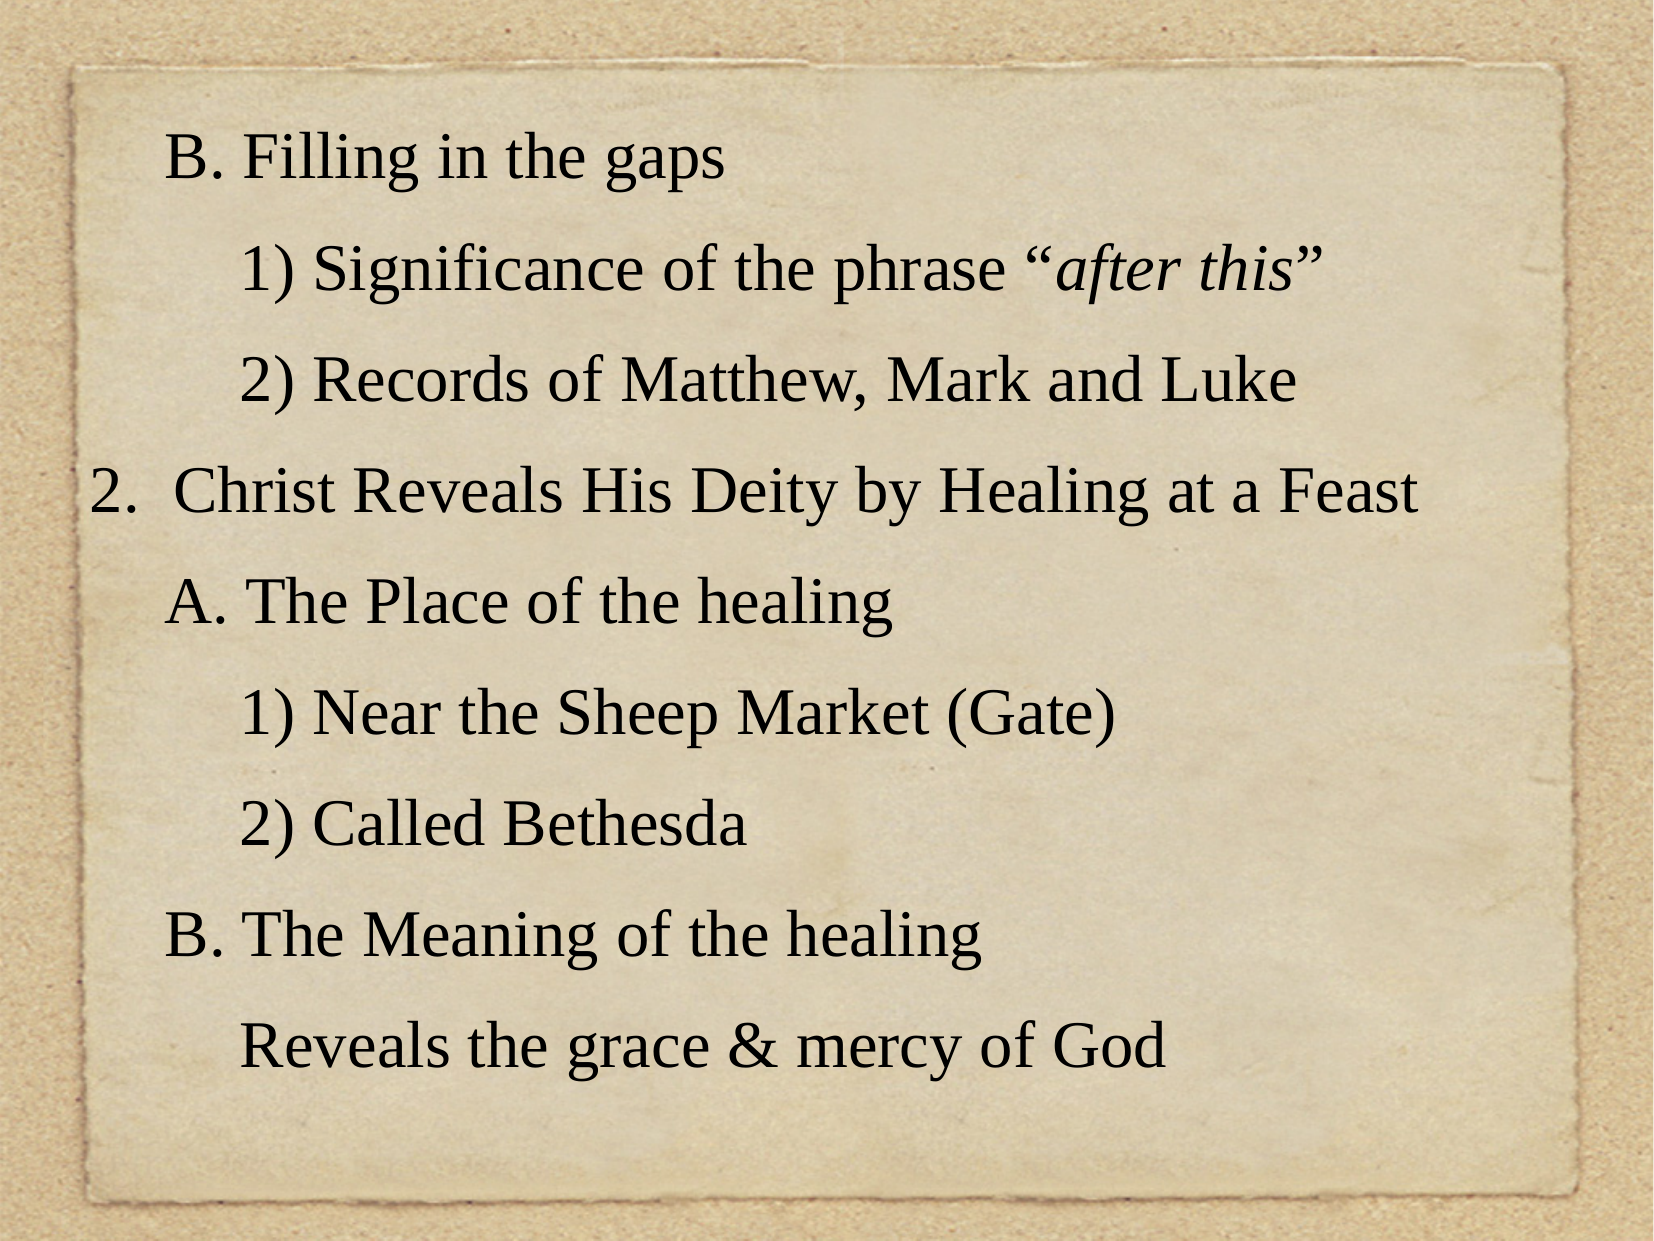

B. Filling in the gaps
		1) Significance of the phrase “after this”
		2) Records of Matthew, Mark and Luke
2. Christ Reveals His Deity by Healing at a Feast
	A. The Place of the healing
		1) Near the Sheep Market (Gate)
		2) Called Bethesda
	B. The Meaning of the healing
		Reveals the grace & mercy of God